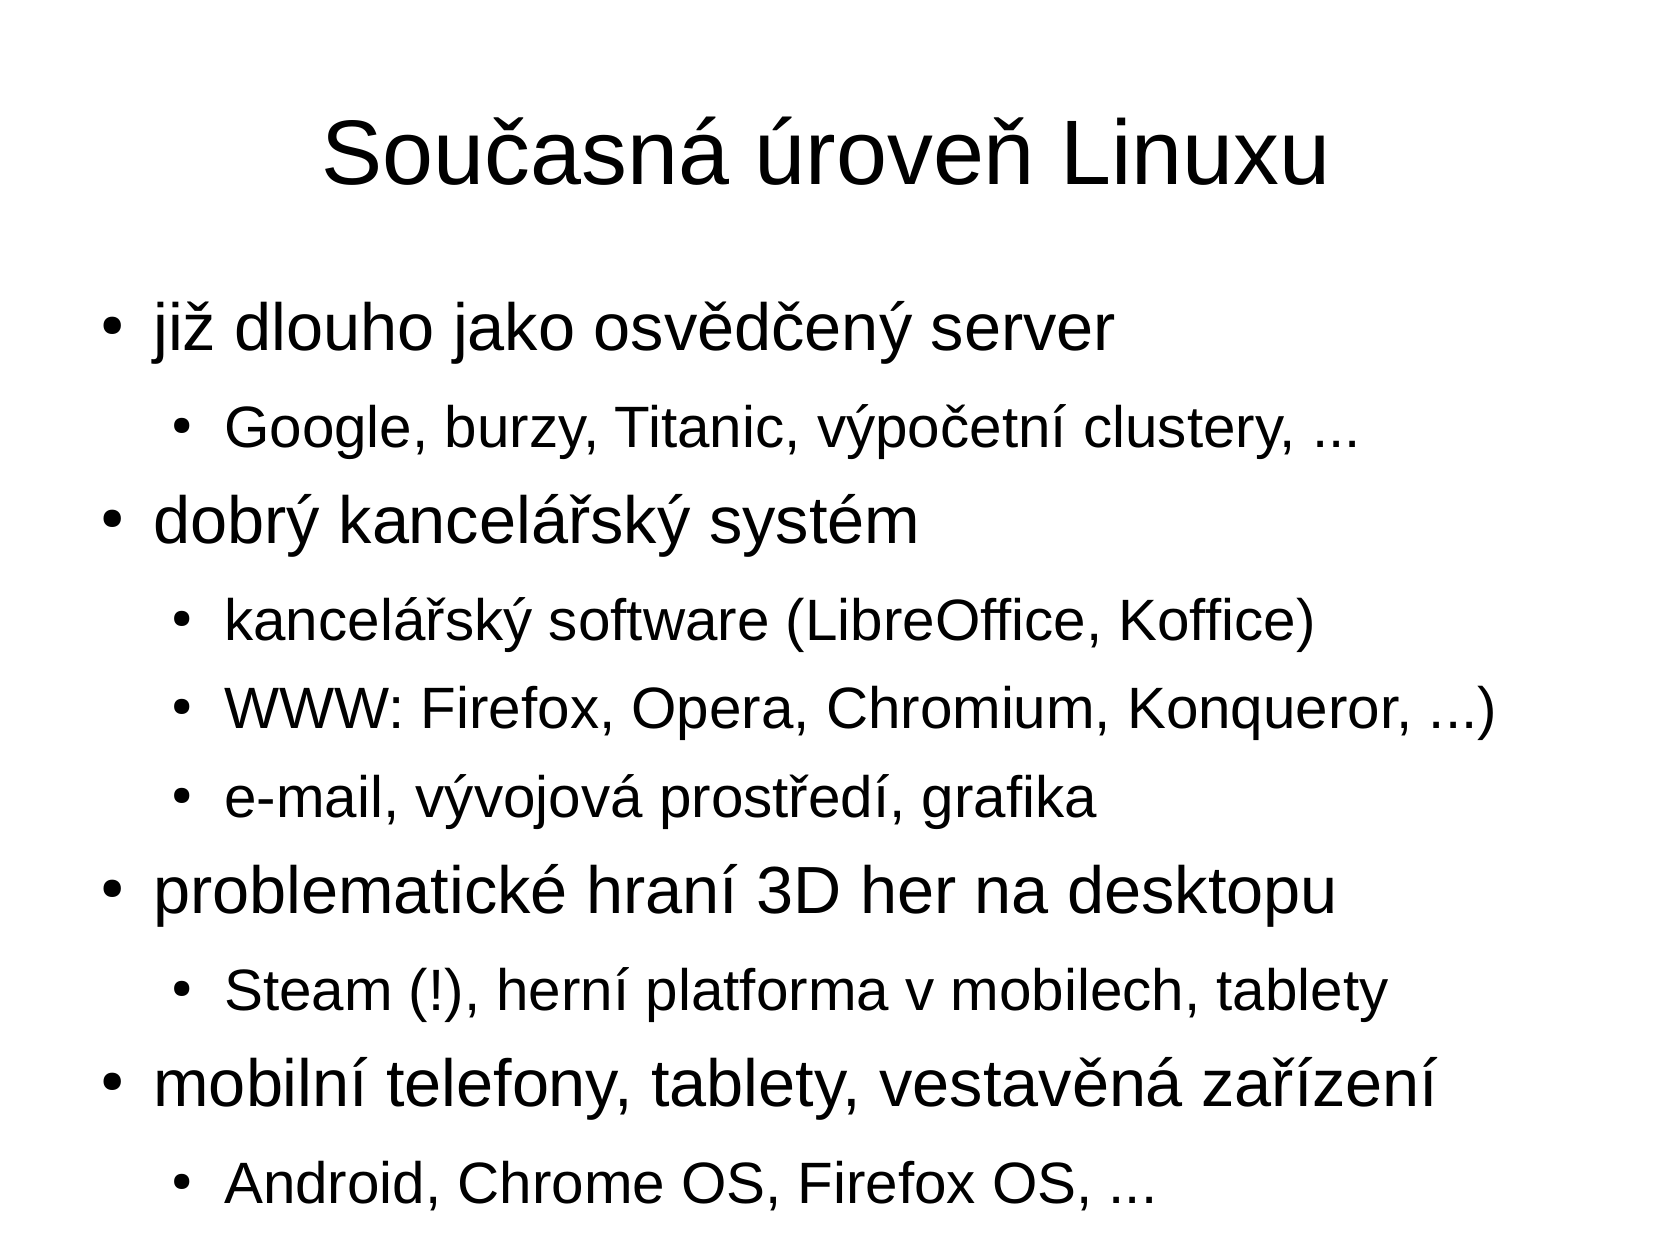

# Současná úroveň Linuxu
již dlouho jako osvědčený server
Google, burzy, Titanic, výpočetní clustery, ...
dobrý kancelářský systém
kancelářský software (LibreOffice, Koffice)
WWW: Firefox, Opera, Chromium, Konqueror, ...)
e-mail, vývojová prostředí, grafika
problematické hraní 3D her na desktopu
Steam (!), herní platforma v mobilech, tablety
mobilní telefony, tablety, vestavěná zařízení
Android, Chrome OS, Firefox OS, ...